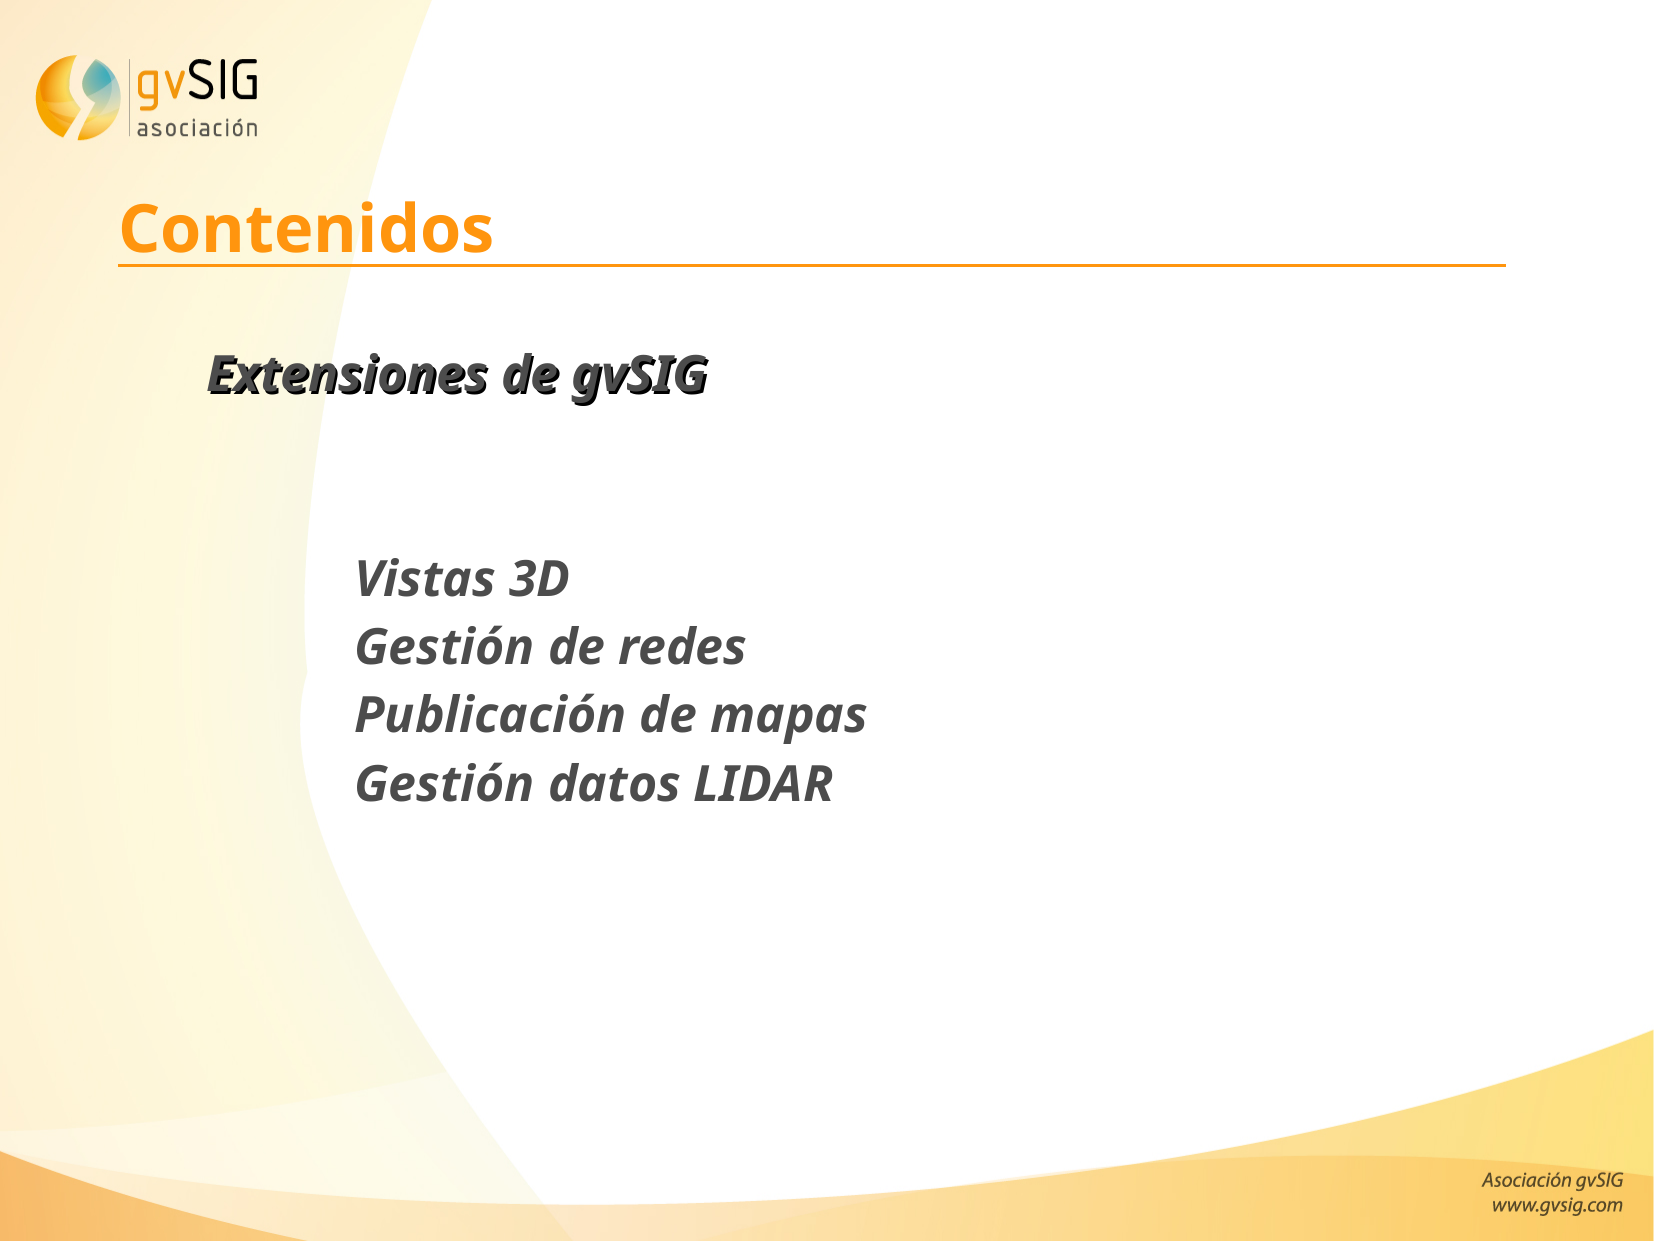

# Contenidos
Extensiones de gvSIG
		Vistas 3D
		Gestión de redes
		Publicación de mapas
		Gestión datos LIDAR